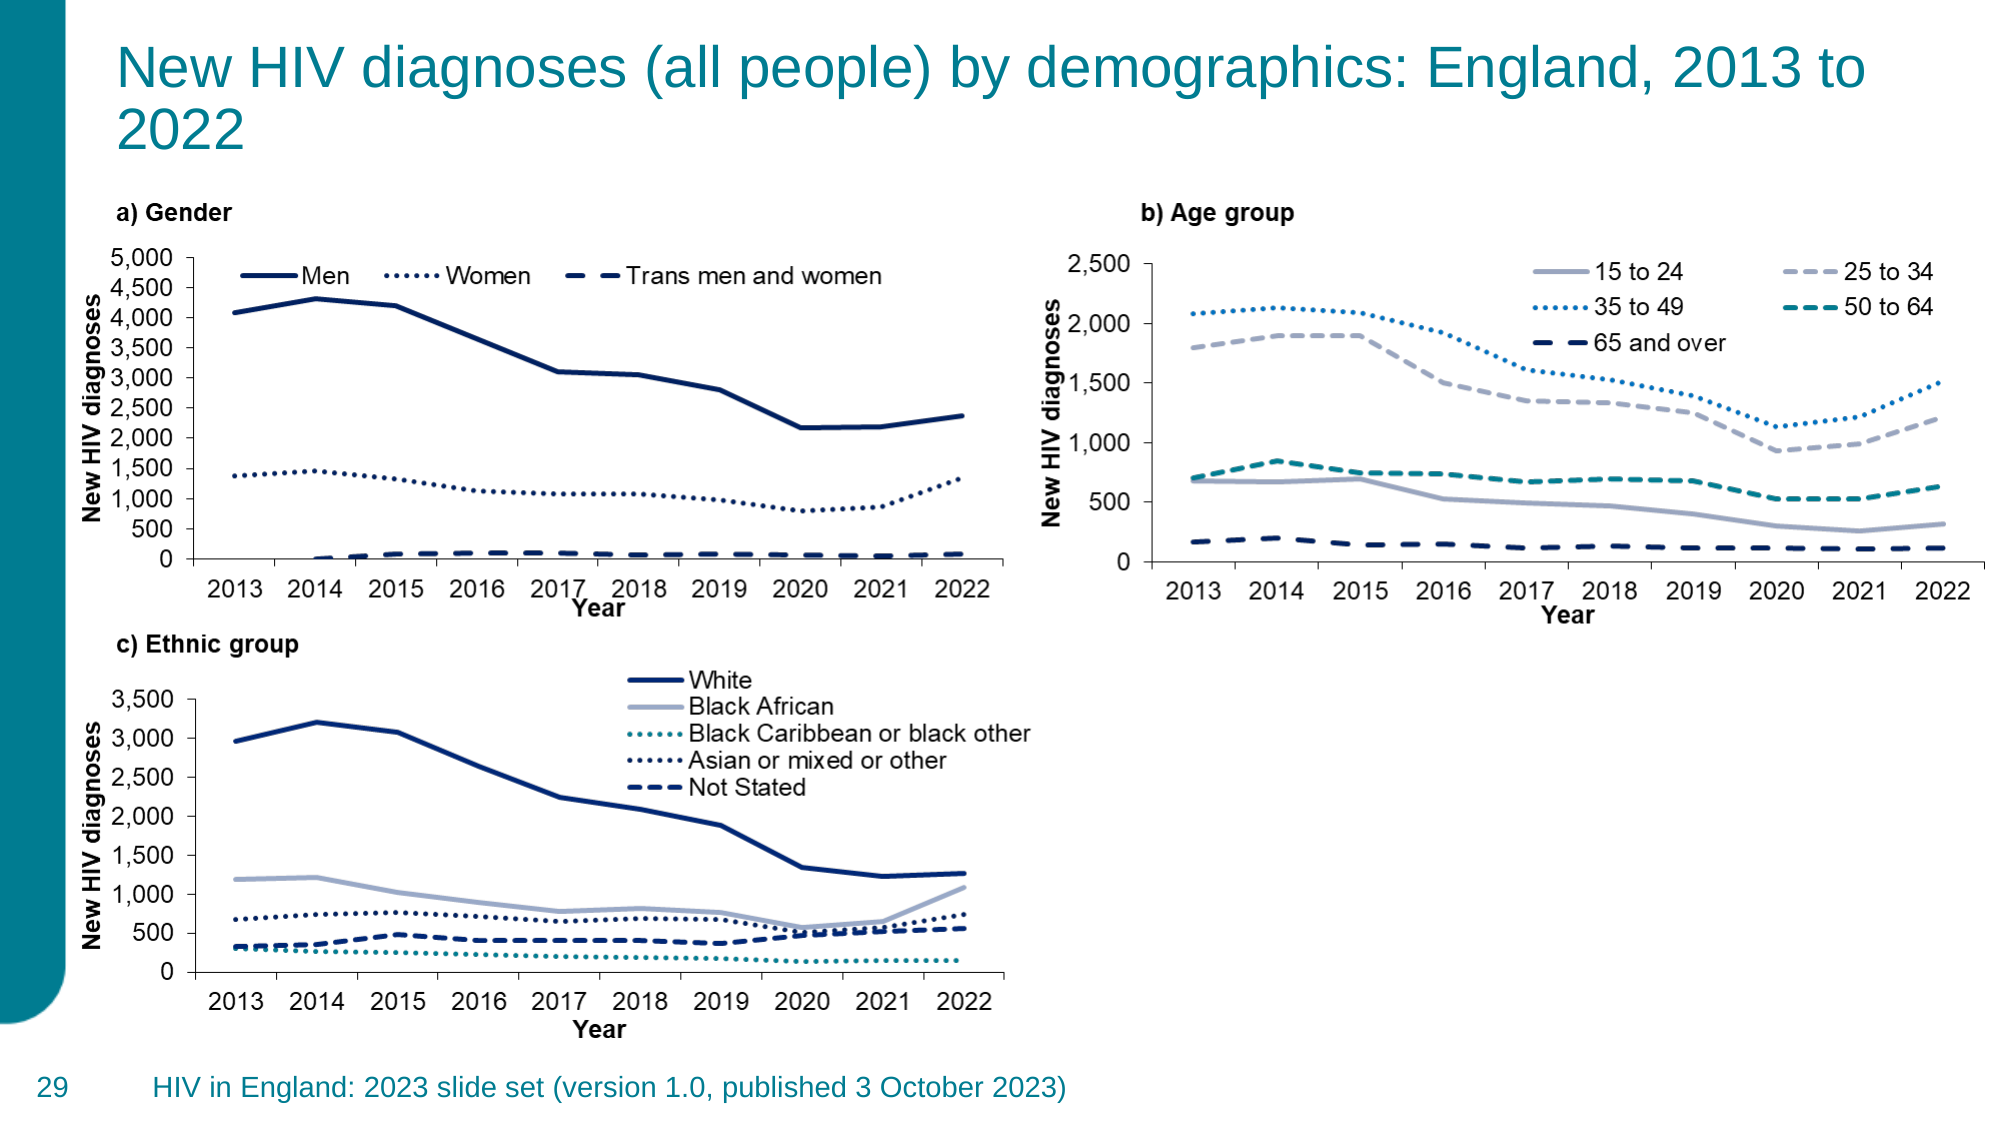

# New HIV diagnoses (all people) by demographics: England, 2013 to 2022
29
HIV in England: 2023 slide set (version 1.0, published 3 October 2023)